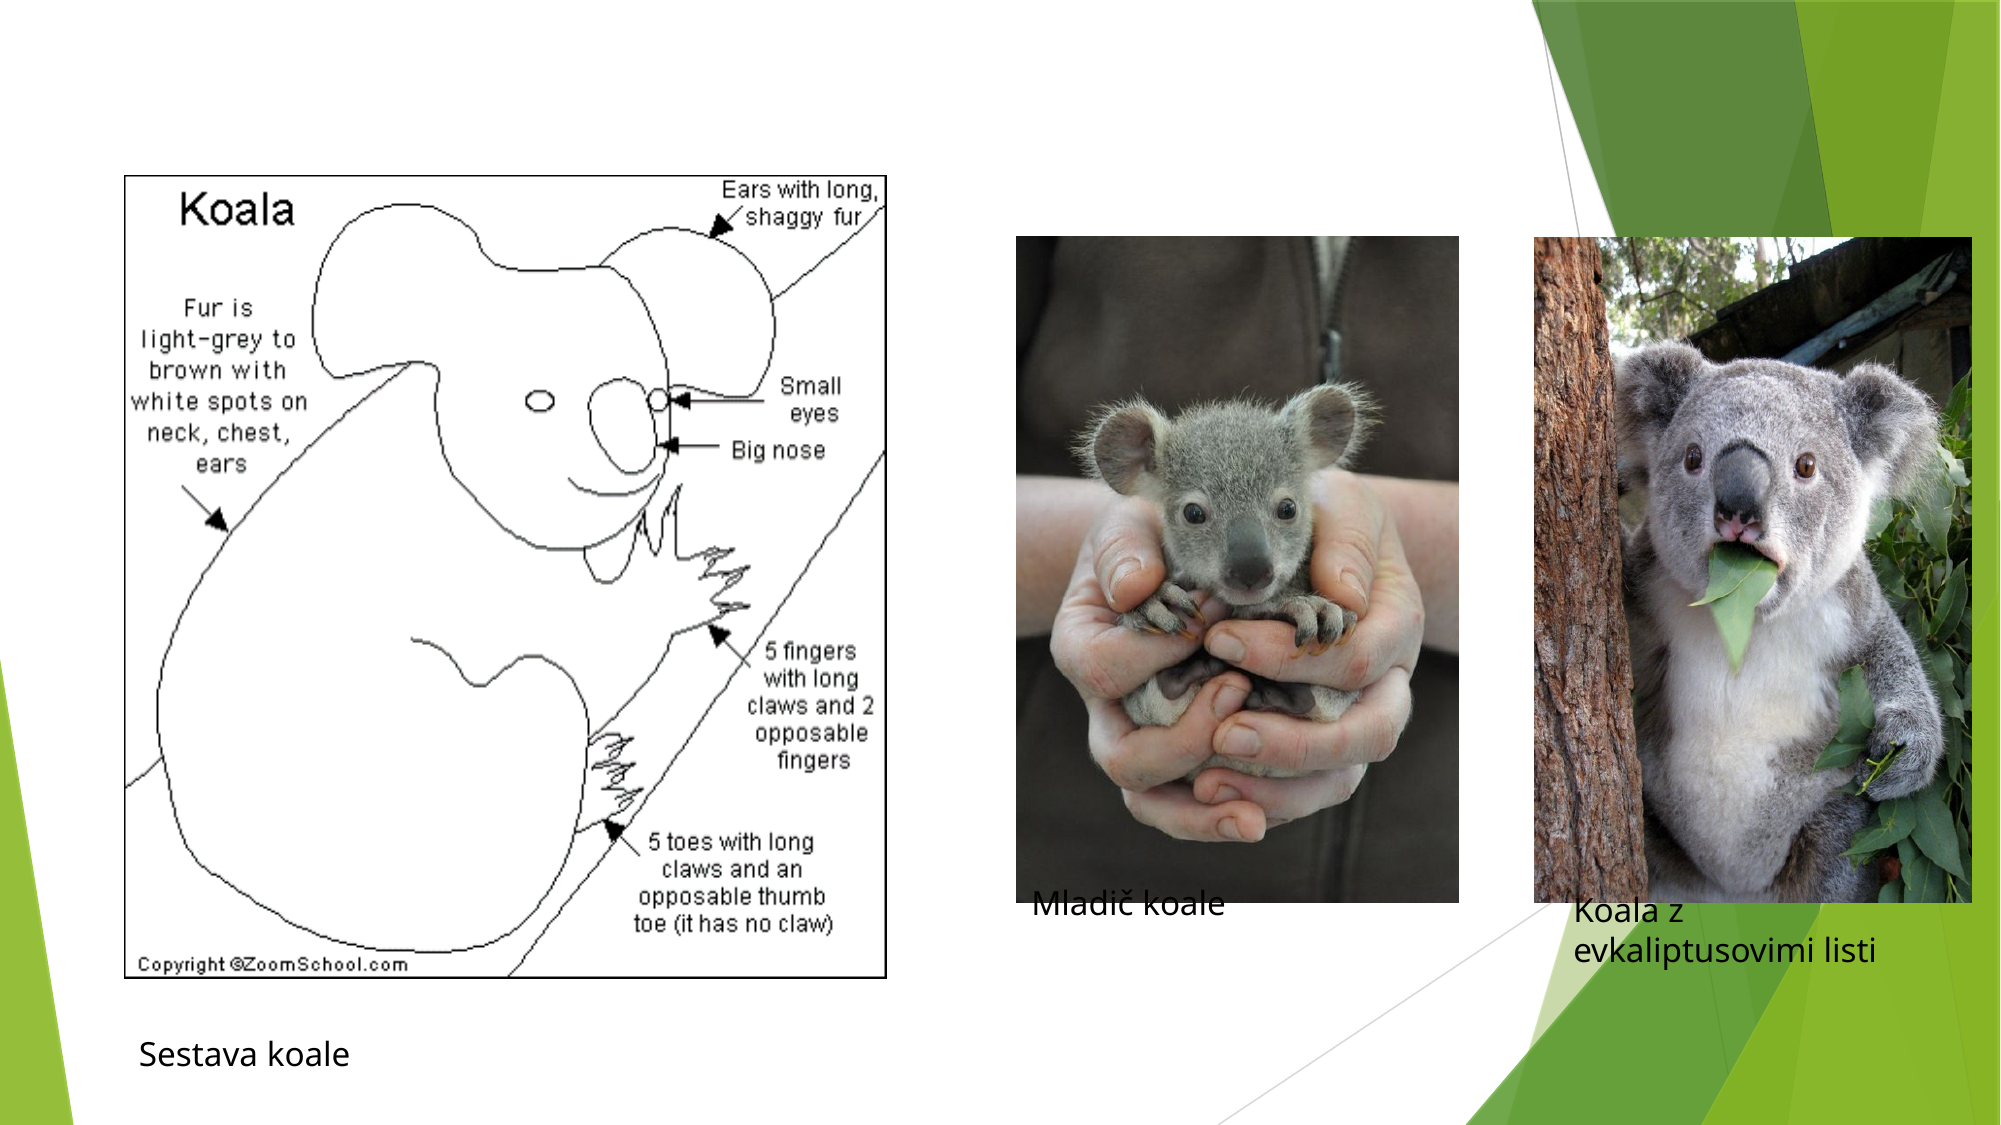

Mladič koale
Koala z evkaliptusovimi listi
Sestava koale